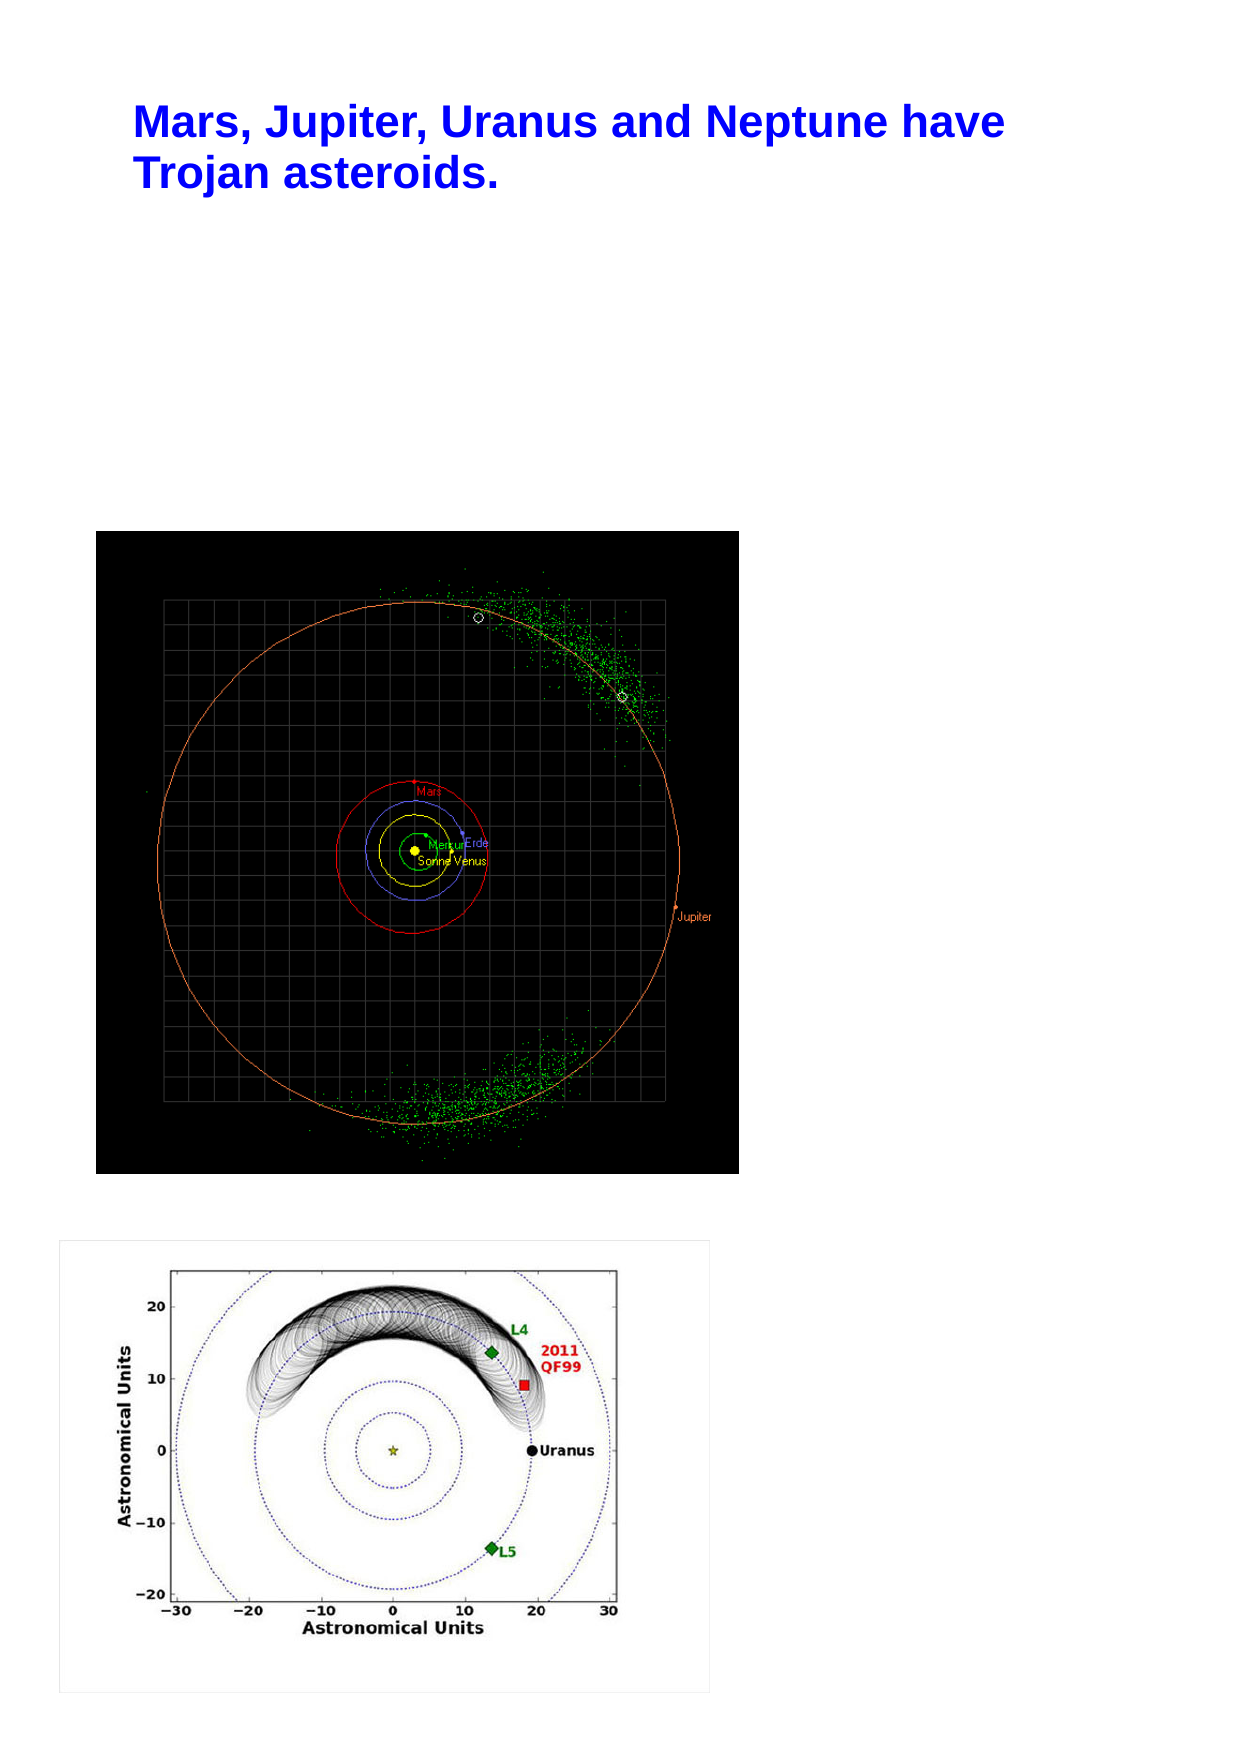

Mars, Jupiter, Uranus and Neptune have Trojan asteroids.